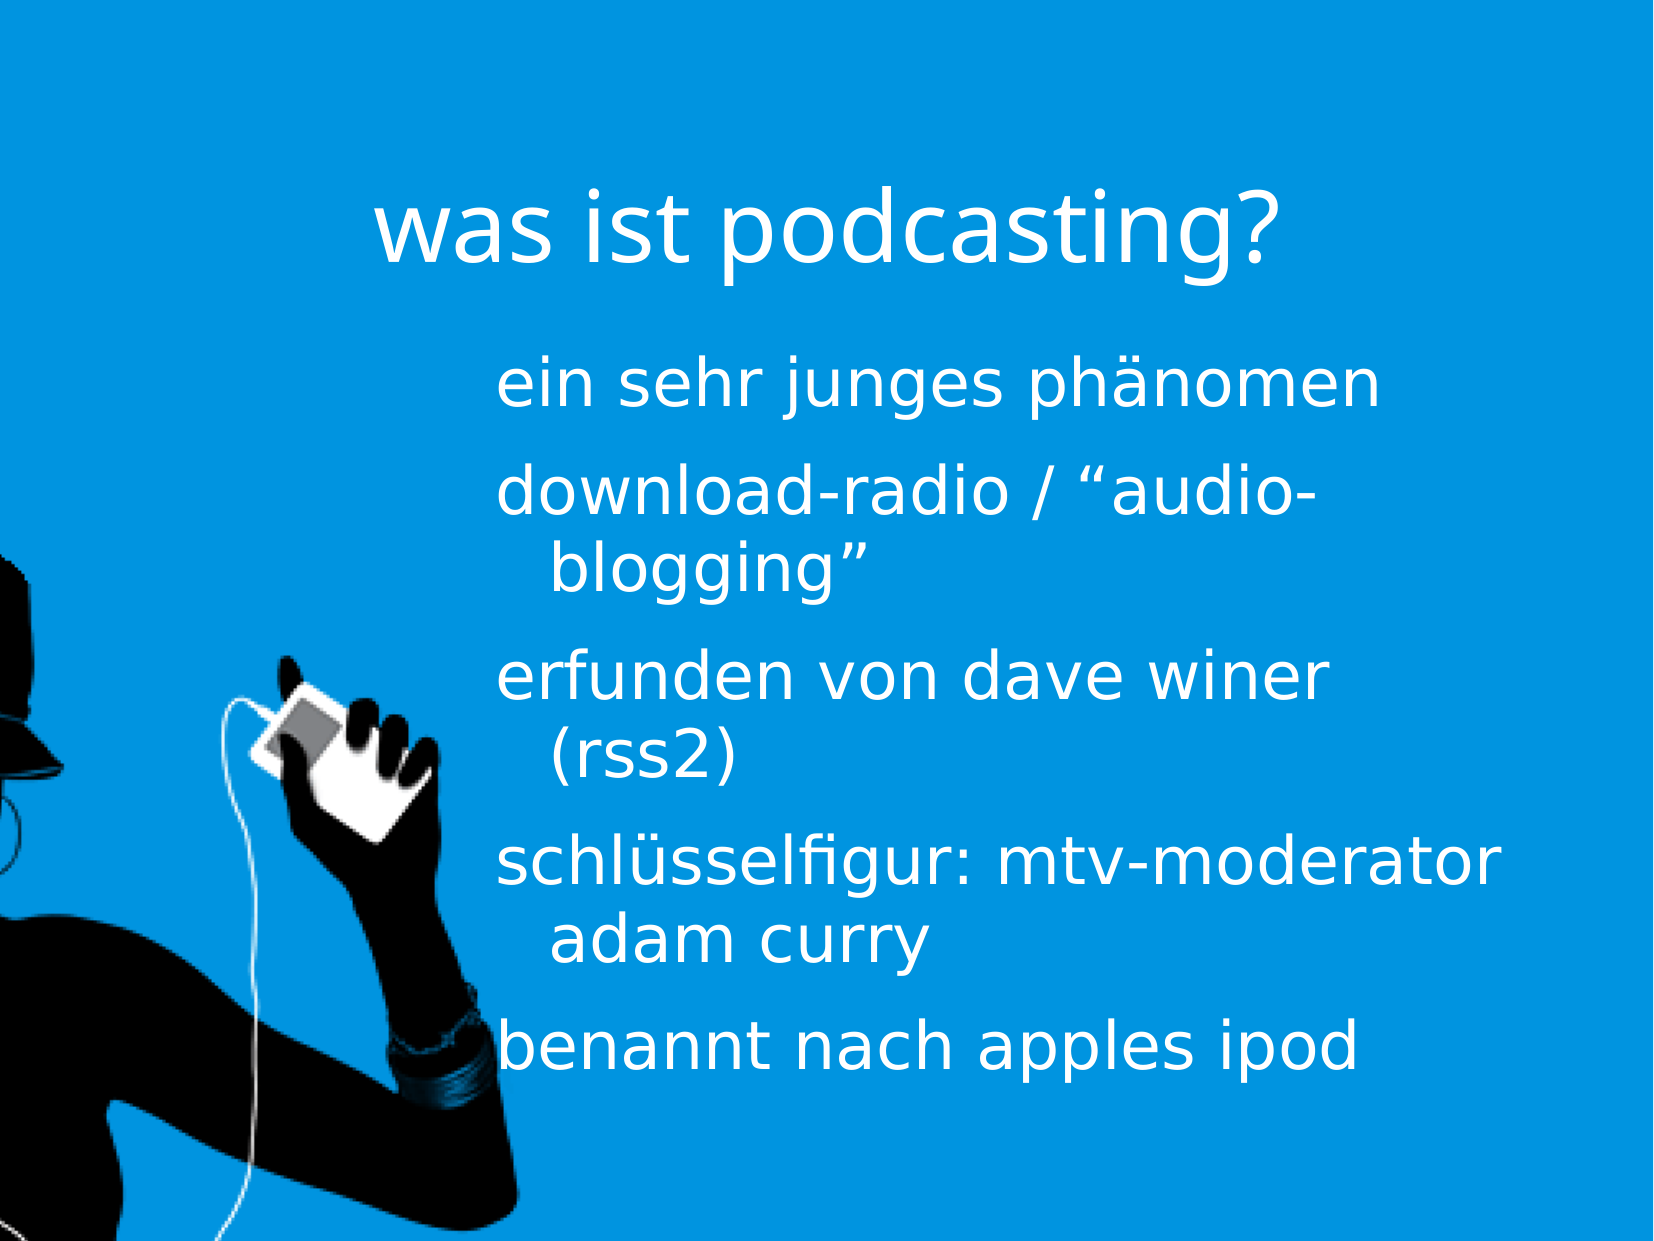

# was ist podcasting?
ein sehr junges phänomen
download-radio / “audio-blogging”
erfunden von dave winer (rss2)
schlüsselfigur: mtv-moderator adam curry
benannt nach apples ipod